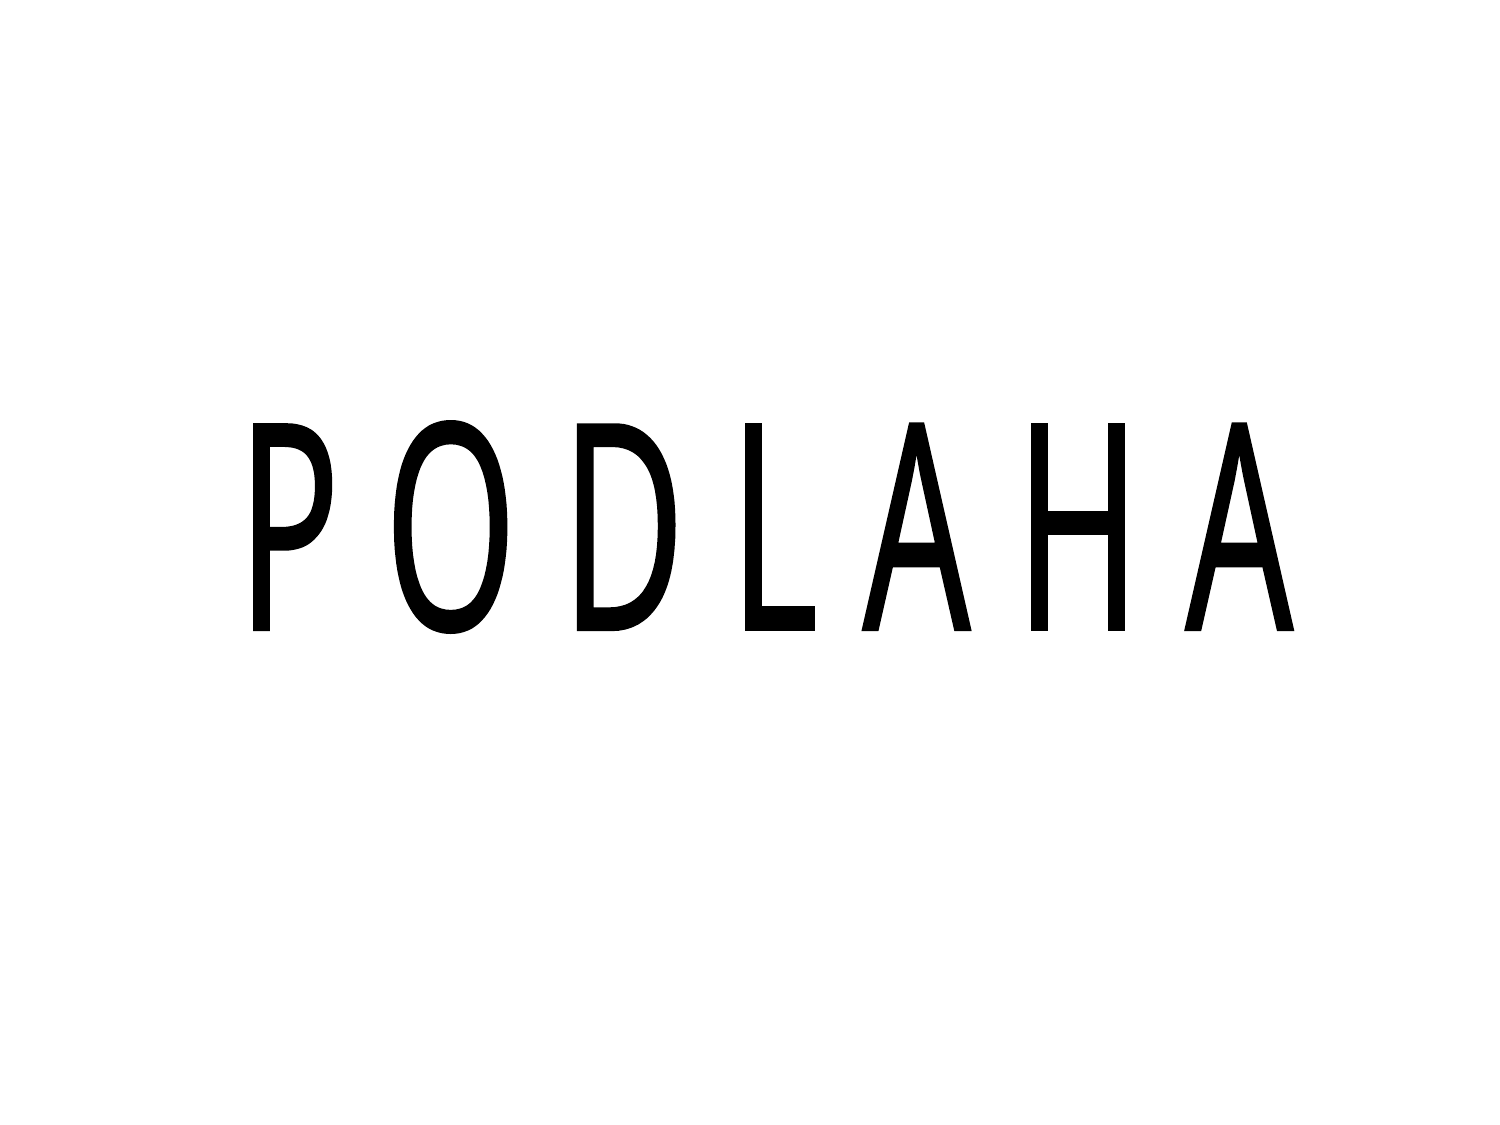

P O D L A H A